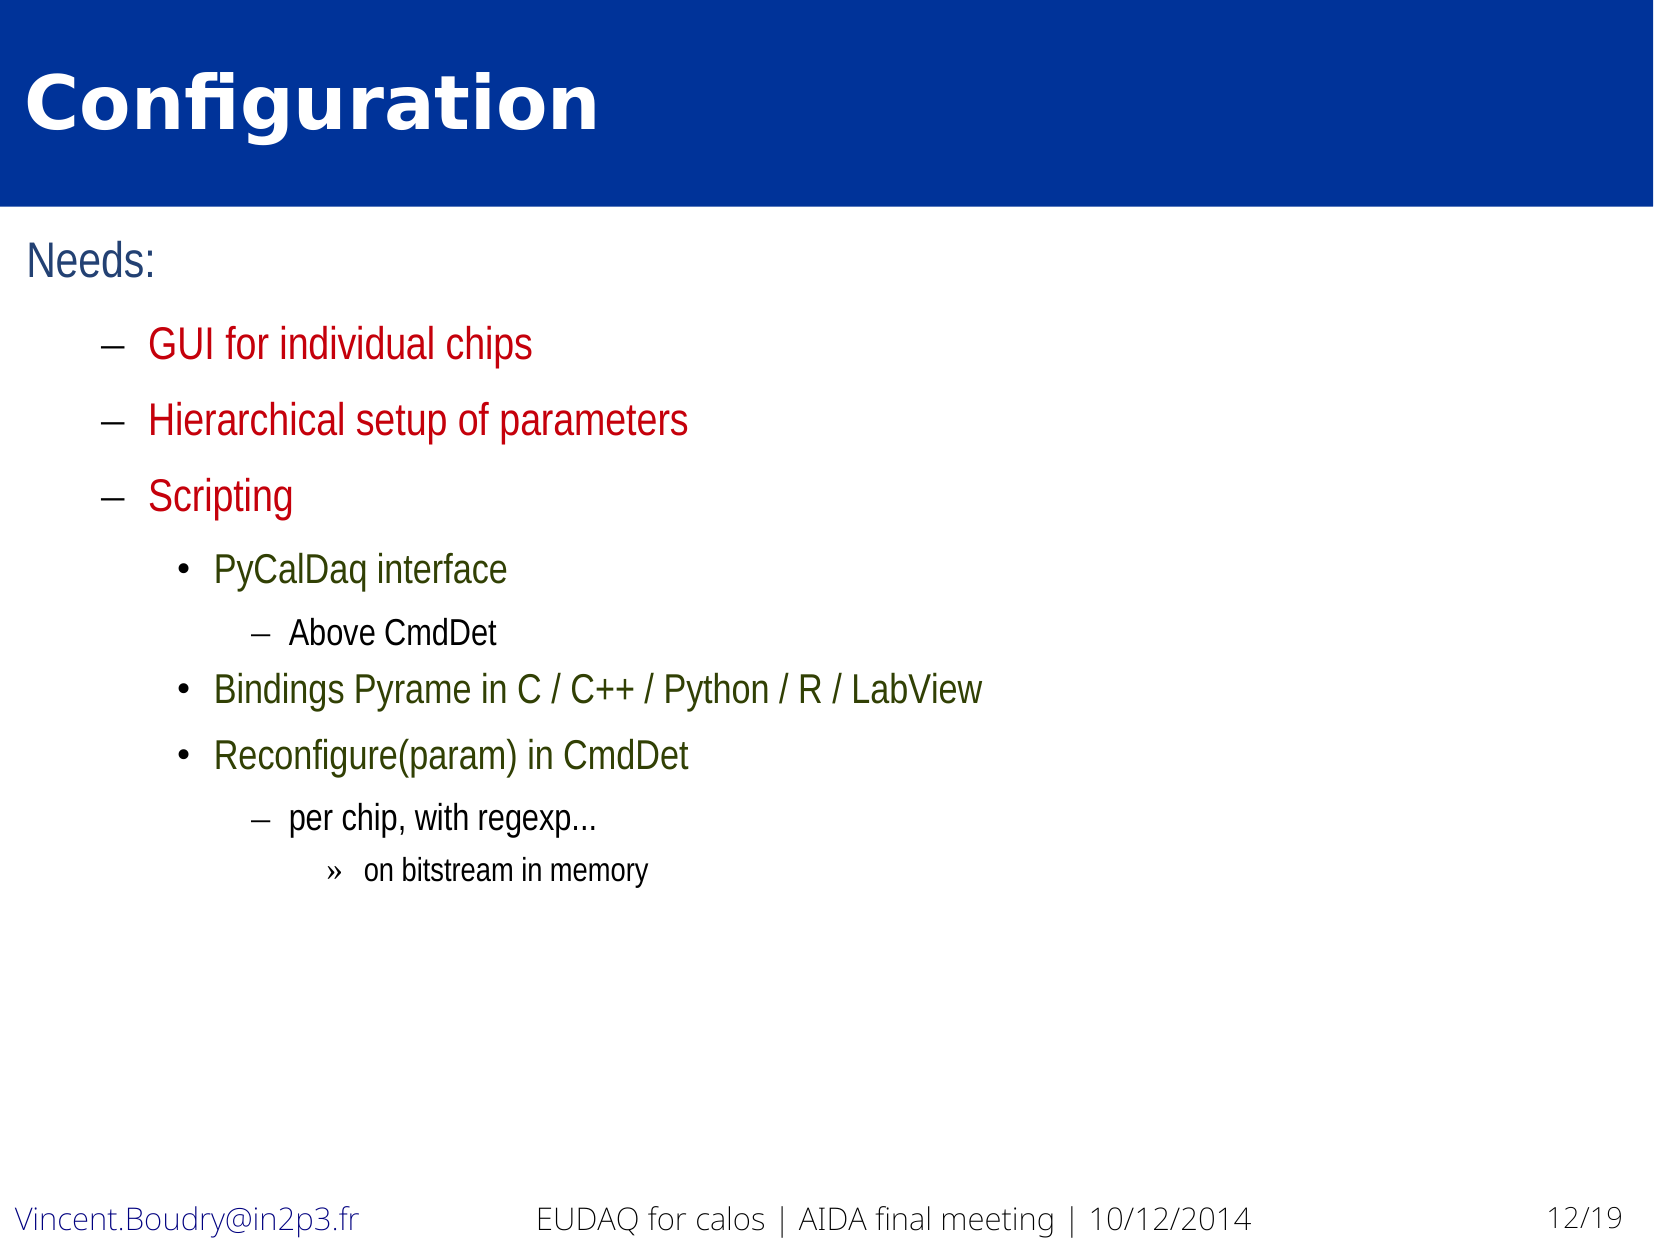

# Configuration
Needs:
GUI for individual chips
Hierarchical setup of parameters
Scripting
PyCalDaq interface
Above CmdDet
Bindings Pyrame in C / C++ / Python / R / LabView
Reconfigure(param) in CmdDet
per chip, with regexp...
on bitstream in memory
Vincent.Boudry@in2p3.fr
EUDAQ for calos | AIDA final meeting | 10/12/2014
12